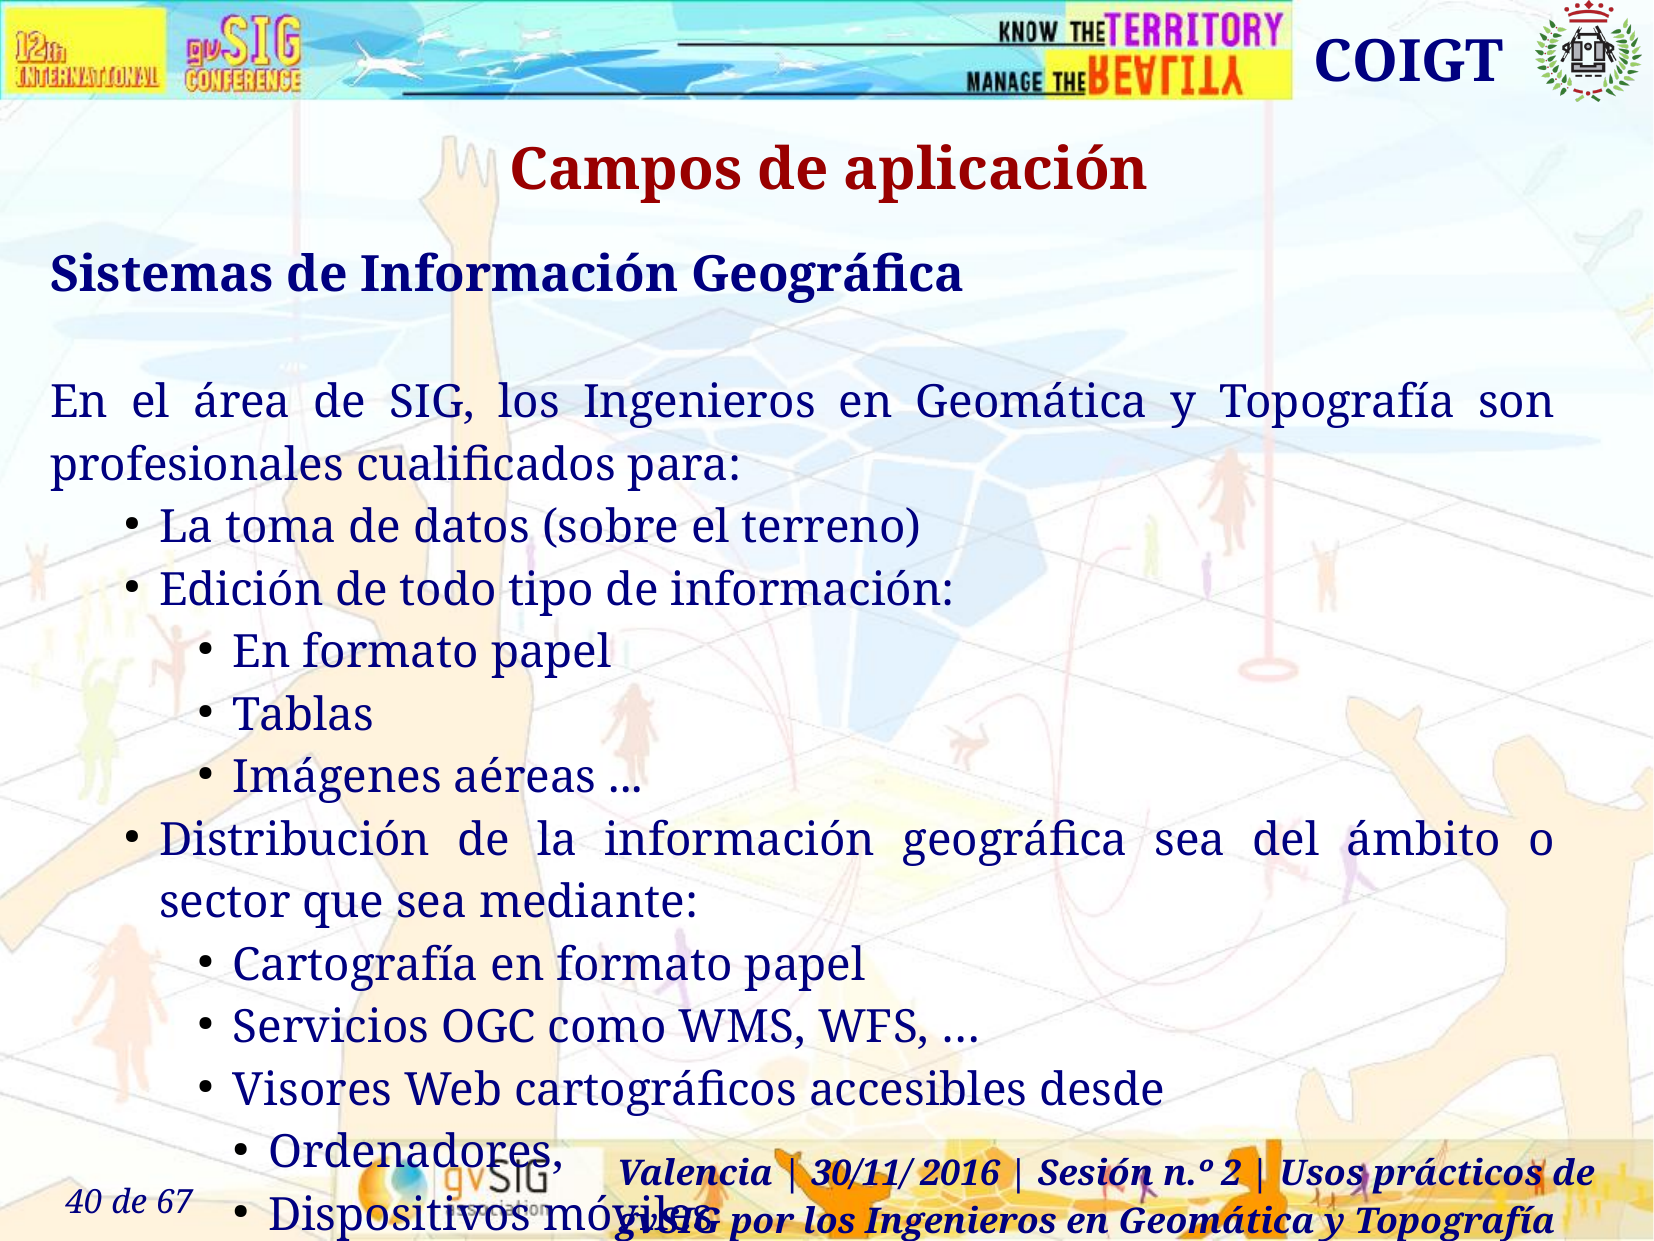

COIGT
Valencia | 30/11/ 2016 | Sesión n.º 2 | Usos prácticos de gvSIG por los Ingenieros en Geomática y Topografía
 de 67
Campos de aplicación
Sistemas de Información Geográfica
En el área de SIG, los Ingenieros en Geomática y Topografía son profesionales cualificados para:
La toma de datos (sobre el terreno)
Edición de todo tipo de información:
En formato papel
Tablas
Imágenes aéreas ...
Distribución de la información geográfica sea del ámbito o sector que sea mediante:
Cartografía en formato papel
Servicios OGC como WMS, WFS, …
Visores Web cartográficos accesibles desde
Ordenadores,
Dispositivos móviles
Navegadores